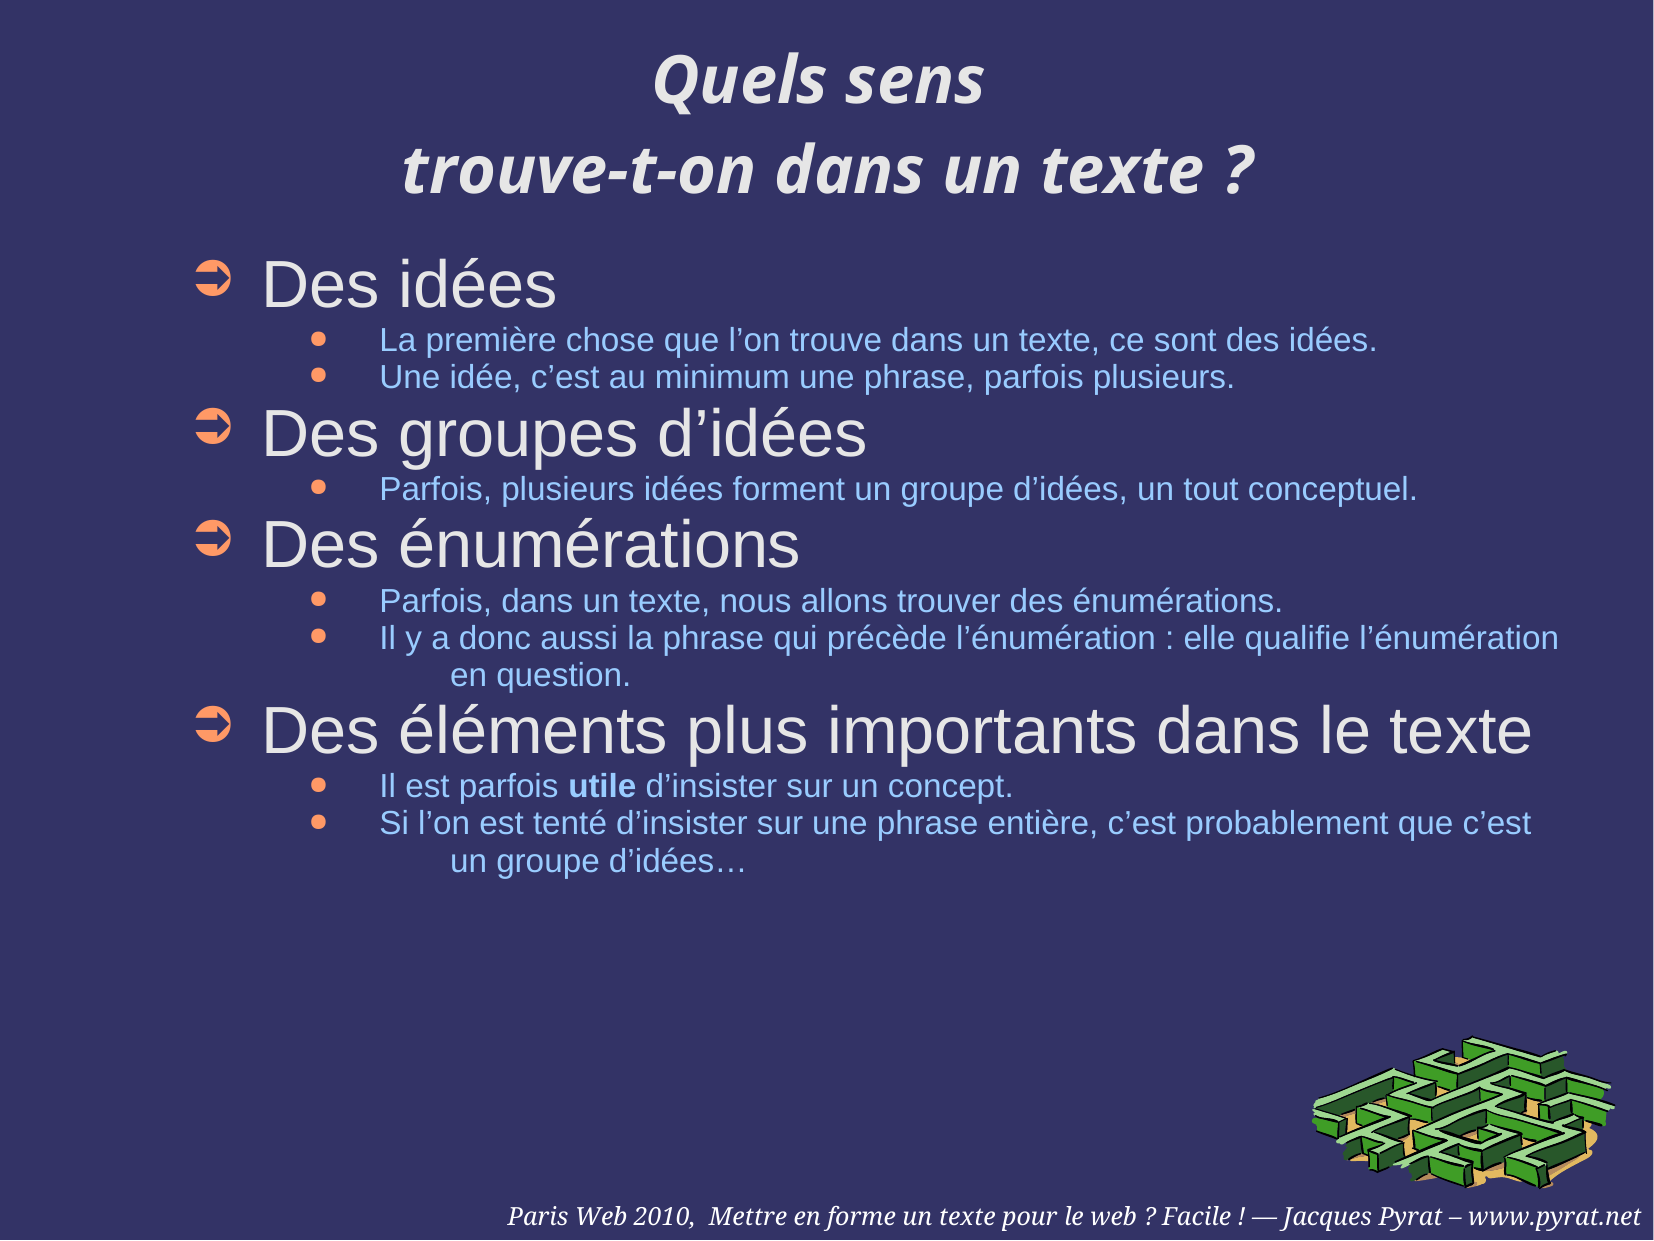

# Quels sens trouve-t-on dans un texte ?
Des idées
La première chose que l’on trouve dans un texte, ce sont des idées.
Une idée, c’est au minimum une phrase, parfois plusieurs.
Des groupes d’idées
Parfois, plusieurs idées forment un groupe d’idées, un tout conceptuel.
Des énumérations
Parfois, dans un texte, nous allons trouver des énumérations.
Il y a donc aussi la phrase qui précède l’énumération : elle qualifie l’énumération en question.
Des éléments plus importants dans le texte
Il est parfois utile d’insister sur un concept.
Si l’on est tenté d’insister sur une phrase entière, c’est probablement que c’est un groupe d’idées…